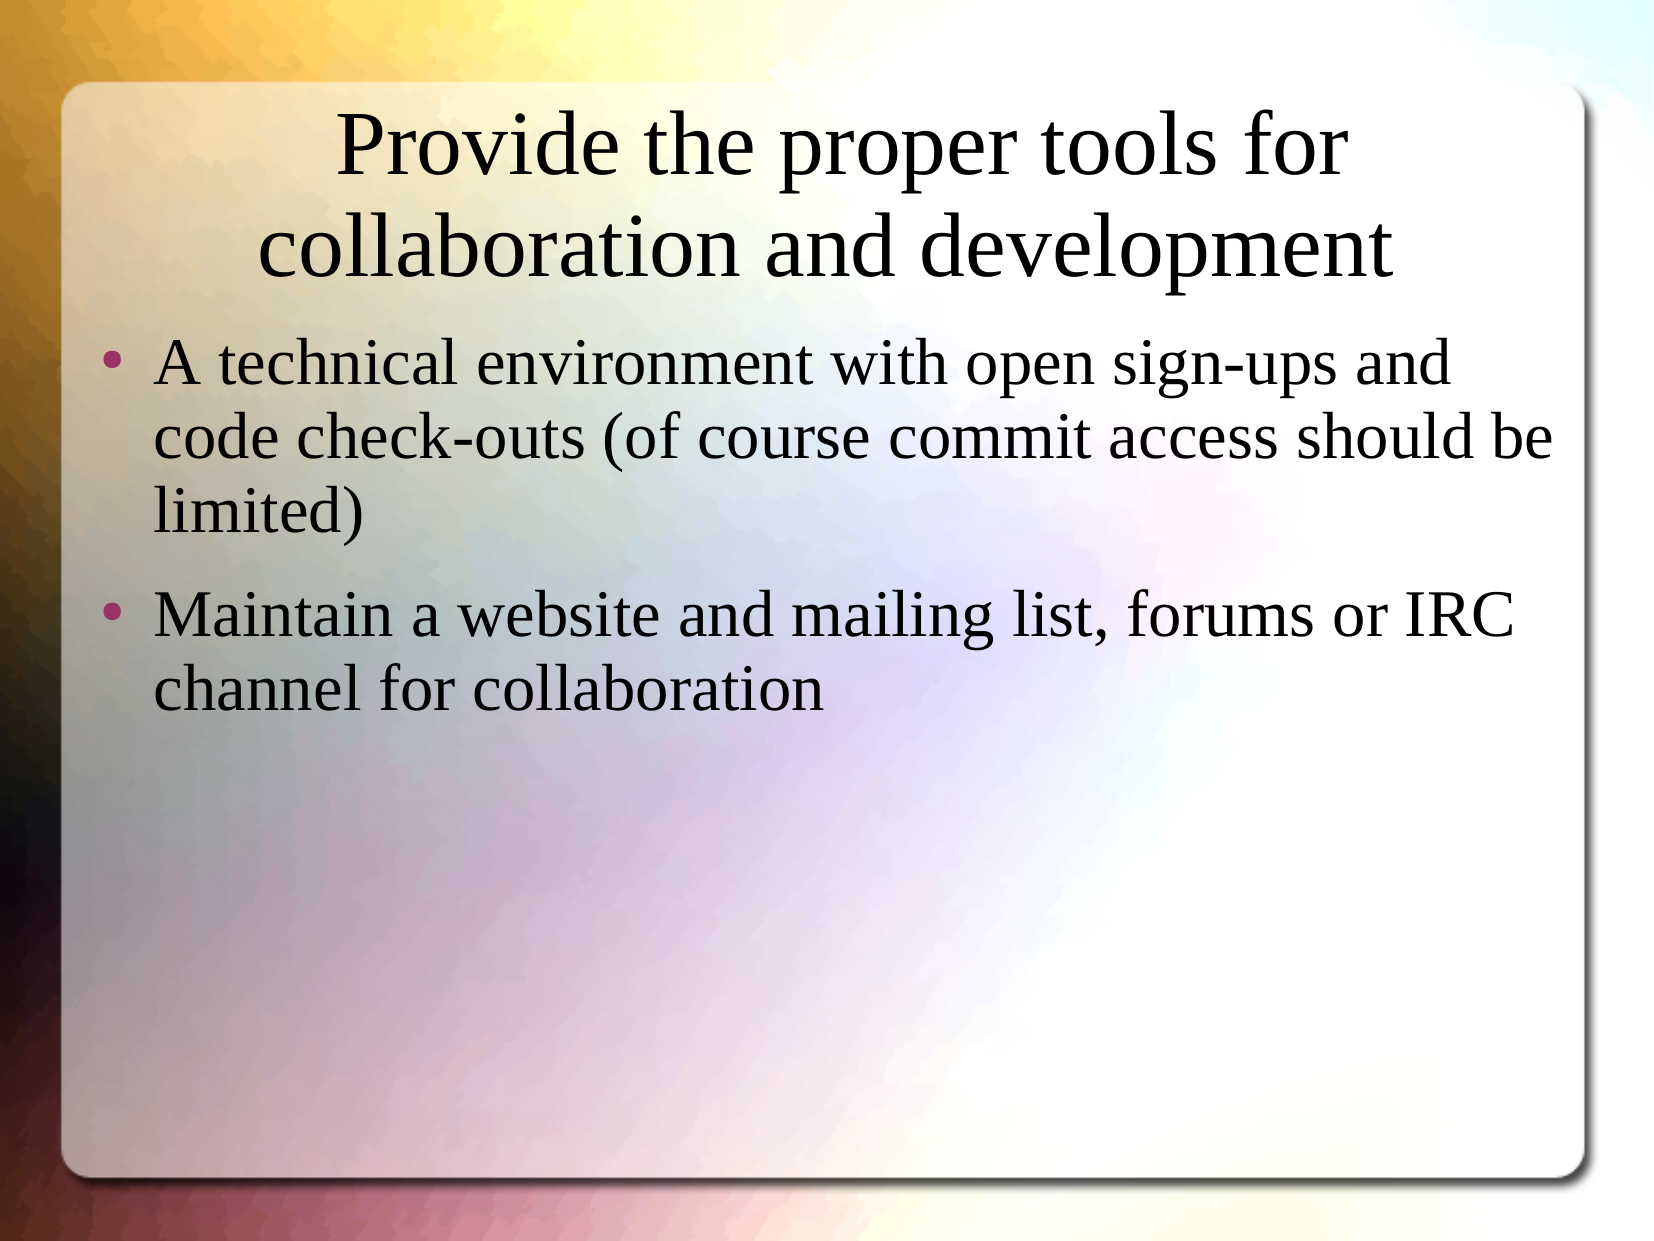

# Provide the proper tools for collaboration and development
A technical environment with open sign-ups and code check-outs (of course commit access should be limited)
Maintain a website and mailing list, forums or IRC channel for collaboration